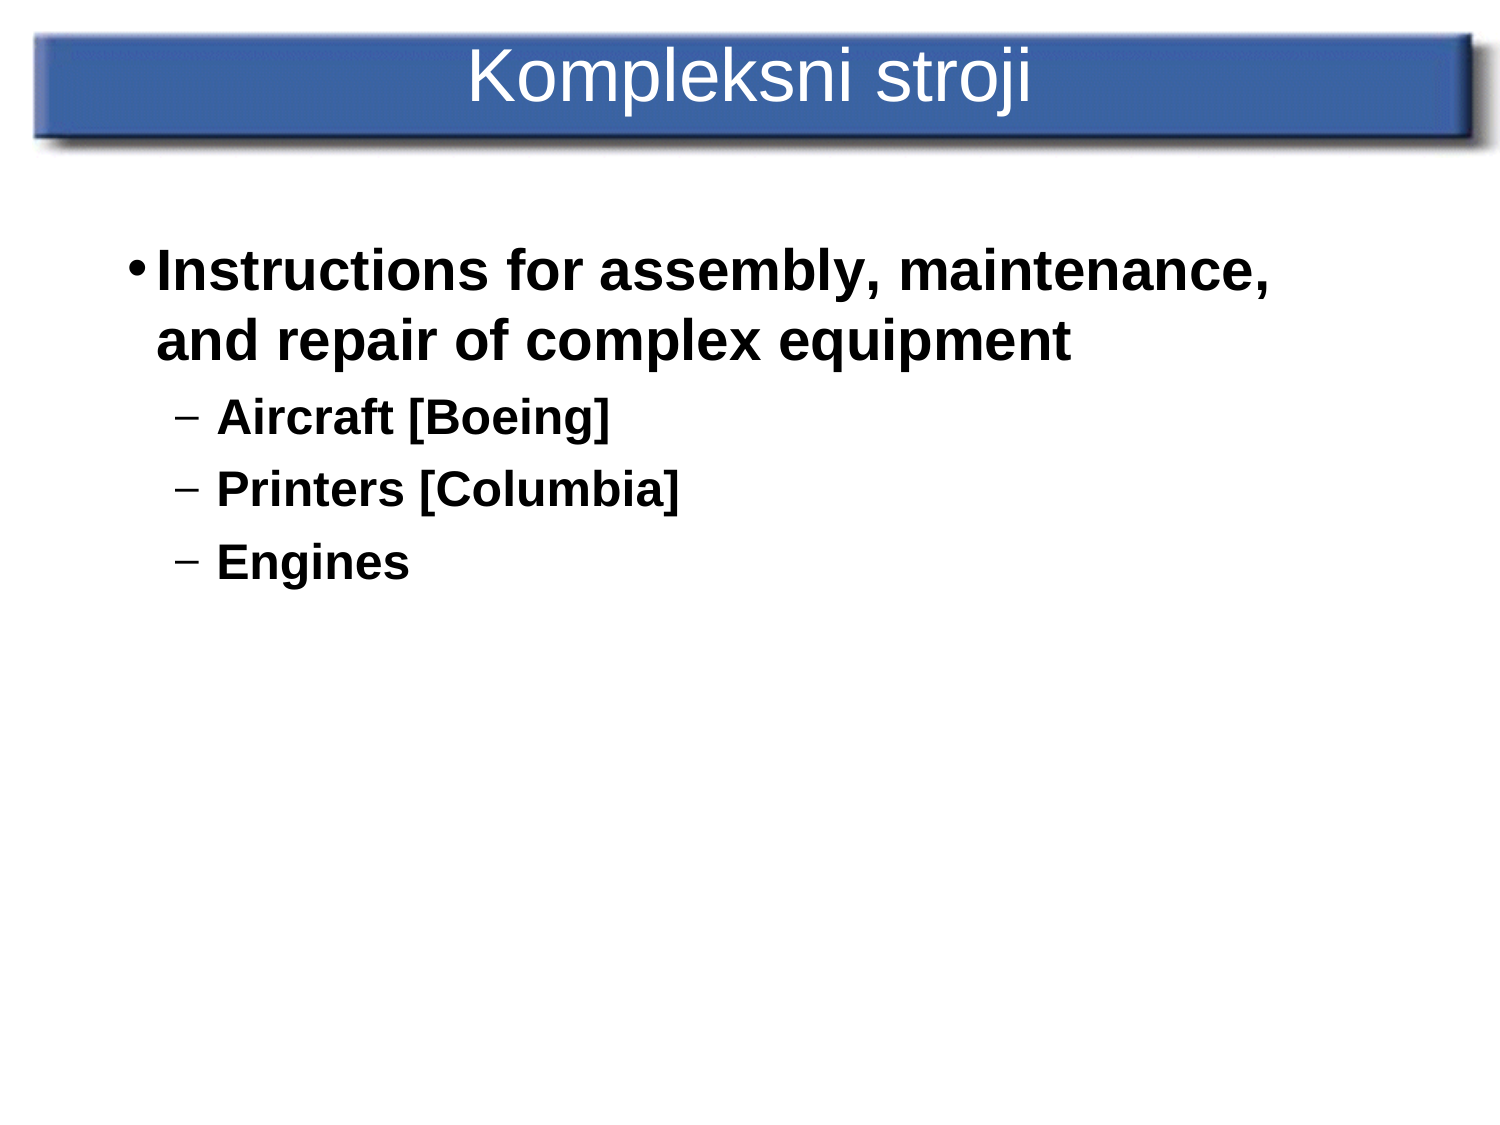

# Kompleksni stroji
Instructions for assembly, maintenance, and repair of complex equipment
 Aircraft [Boeing]
 Printers [Columbia]
 Engines